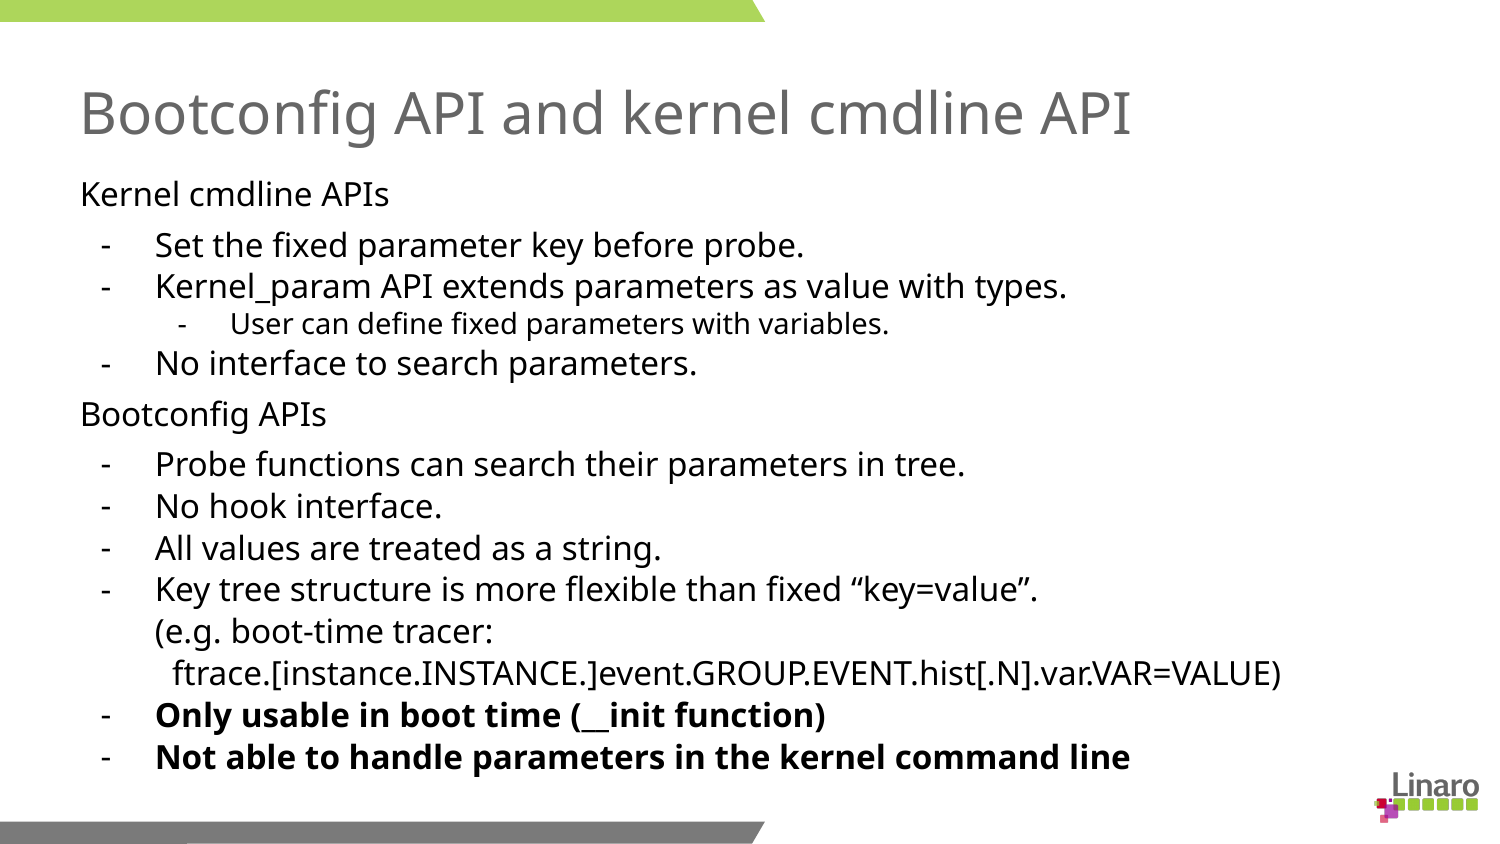

# Bootconfig API and kernel cmdline API
Kernel cmdline APIs
Set the fixed parameter key before probe.
Kernel_param API extends parameters as value with types.
User can define fixed parameters with variables.
No interface to search parameters.
Bootconfig APIs
Probe functions can search their parameters in tree.
No hook interface.
All values are treated as a string.
Key tree structure is more flexible than fixed “key=value”.
(e.g. boot-time tracer:
 ftrace.[instance.INSTANCE.]event.GROUP.EVENT.hist[.N].var.VAR=VALUE)
Only usable in boot time (__init function)
Not able to handle parameters in the kernel command line